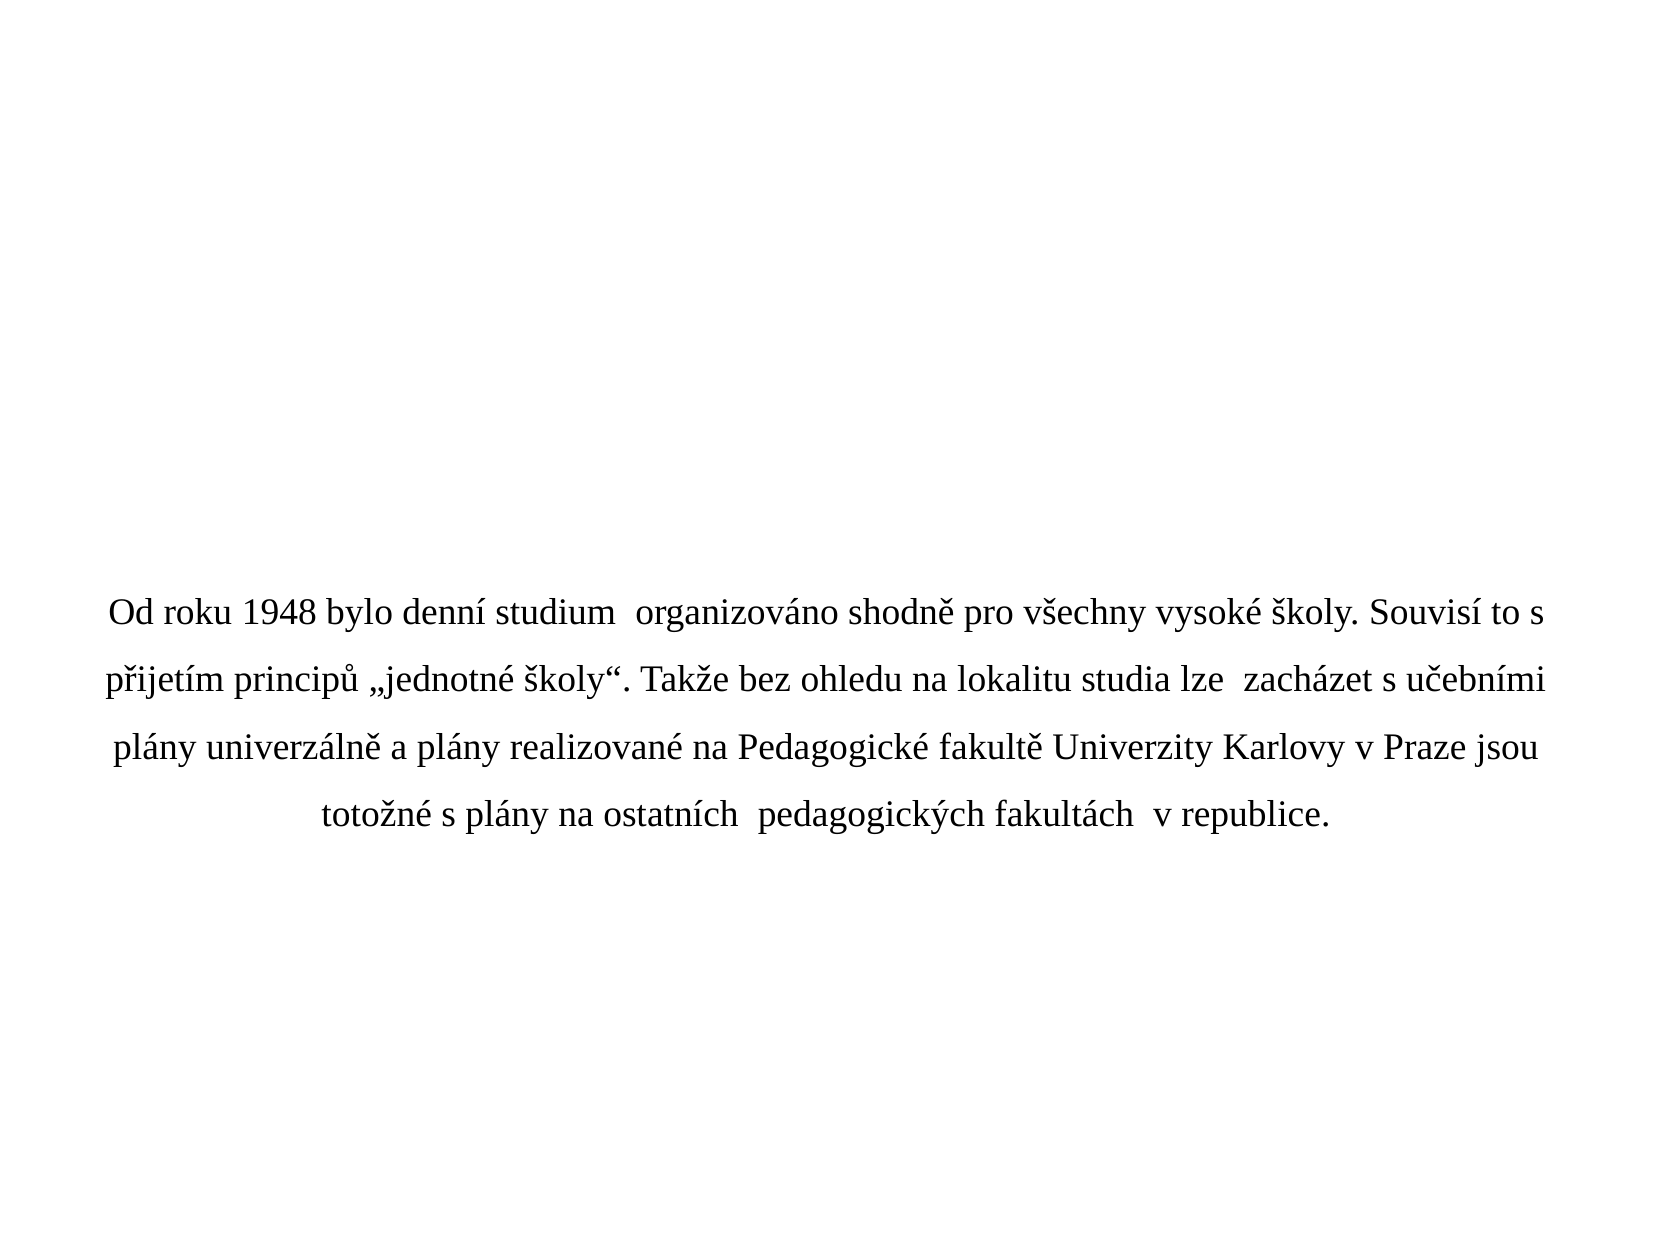

#
Od roku 1948 bylo denní studium organizováno shodně pro všechny vysoké školy. Souvisí to s přijetím principů „jednotné školy“. Takže bez ohledu na lokalitu studia lze zacházet s učebními plány univerzálně a plány realizované na Pedagogické fakultě Univerzity Karlovy v Praze jsou totožné s plány na ostatních pedagogických fakultách v republice.